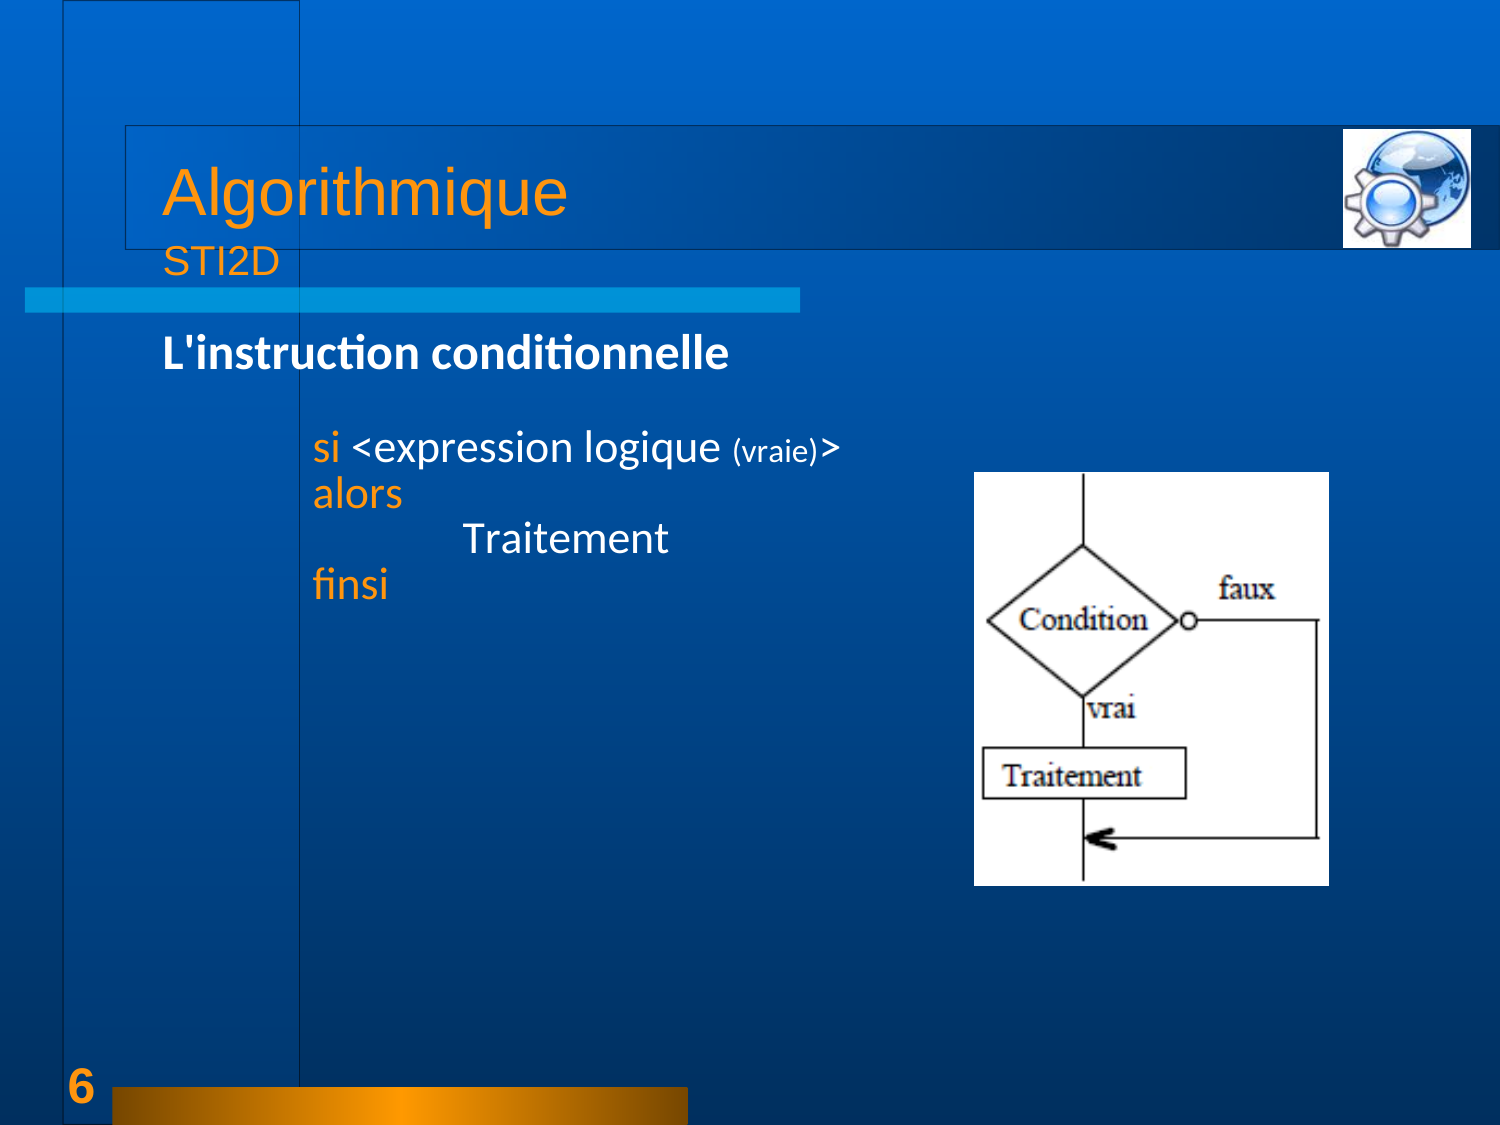

L'instruction conditionnelle
	si <expression logique (vraie)>
	alors
		Traitement
	finsi